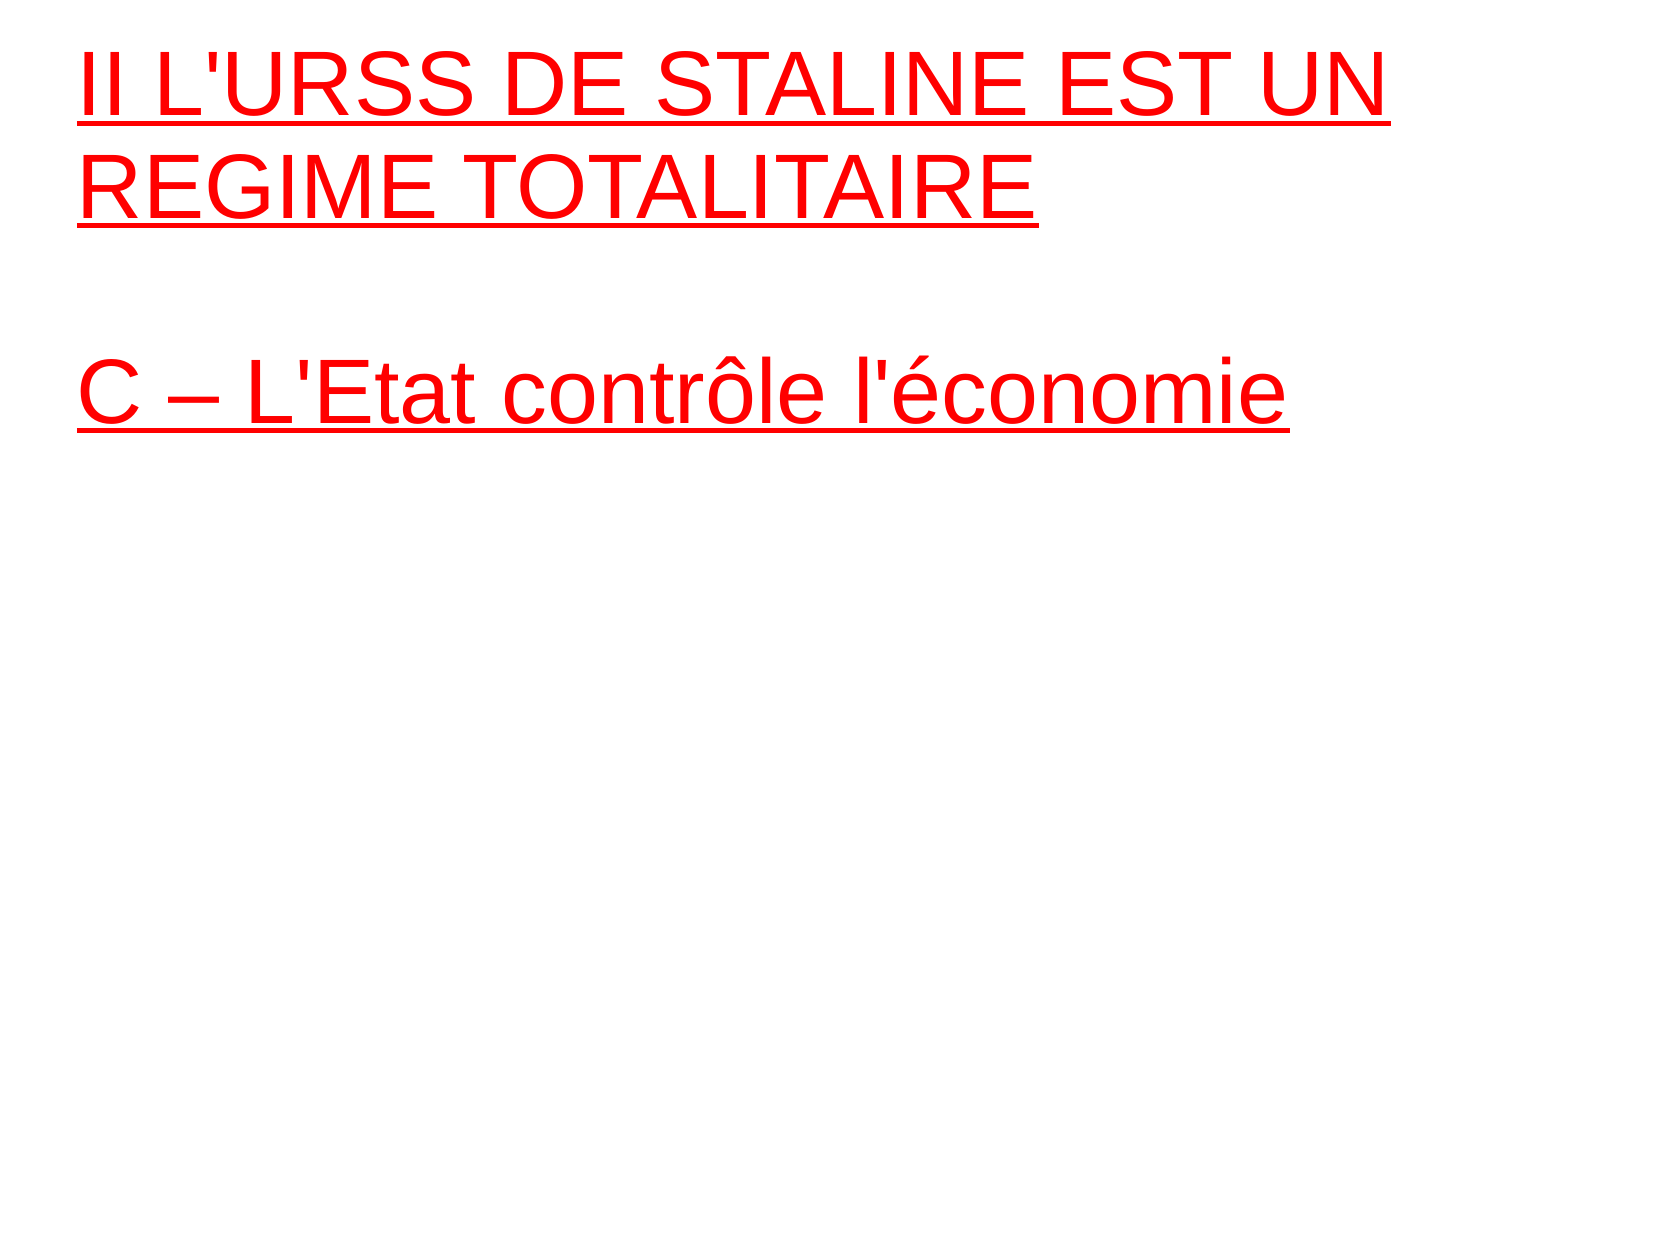

# II L'URSS DE STALINE EST UN REGIME TOTALITAIRE C – L'Etat contrôle l'économie